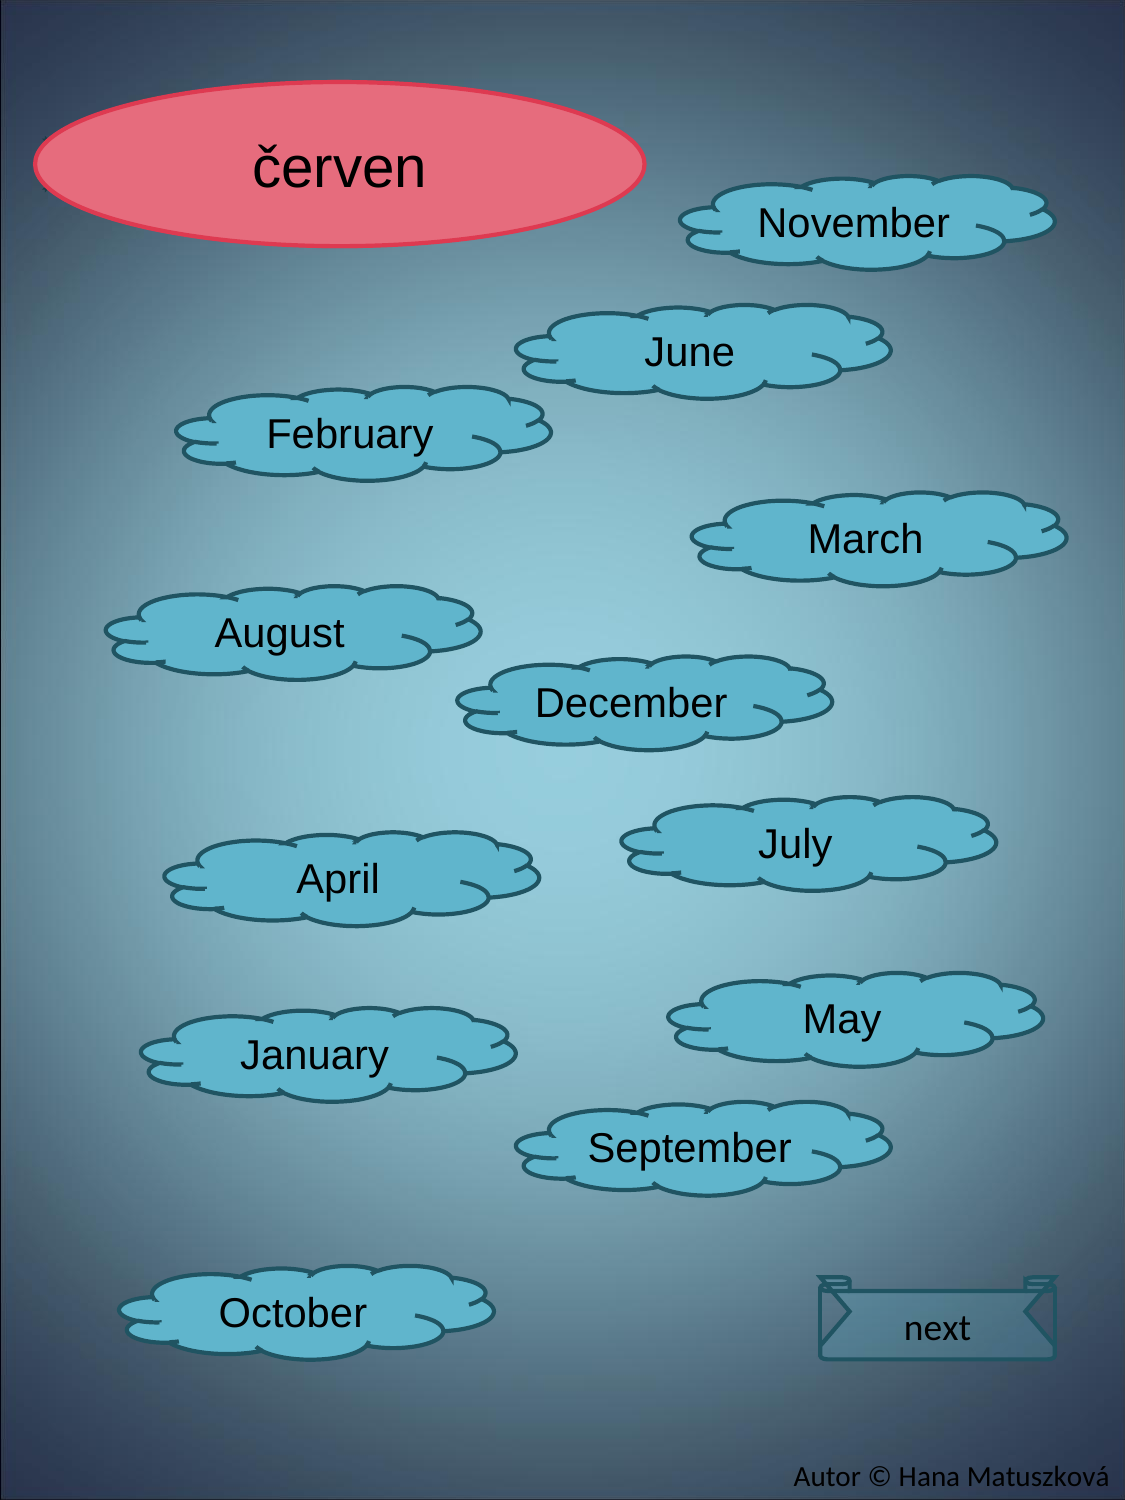

červen
June
November
June
February
March
August
December
July
April
May
January
September
October
next
Autor © Hana Matuszková